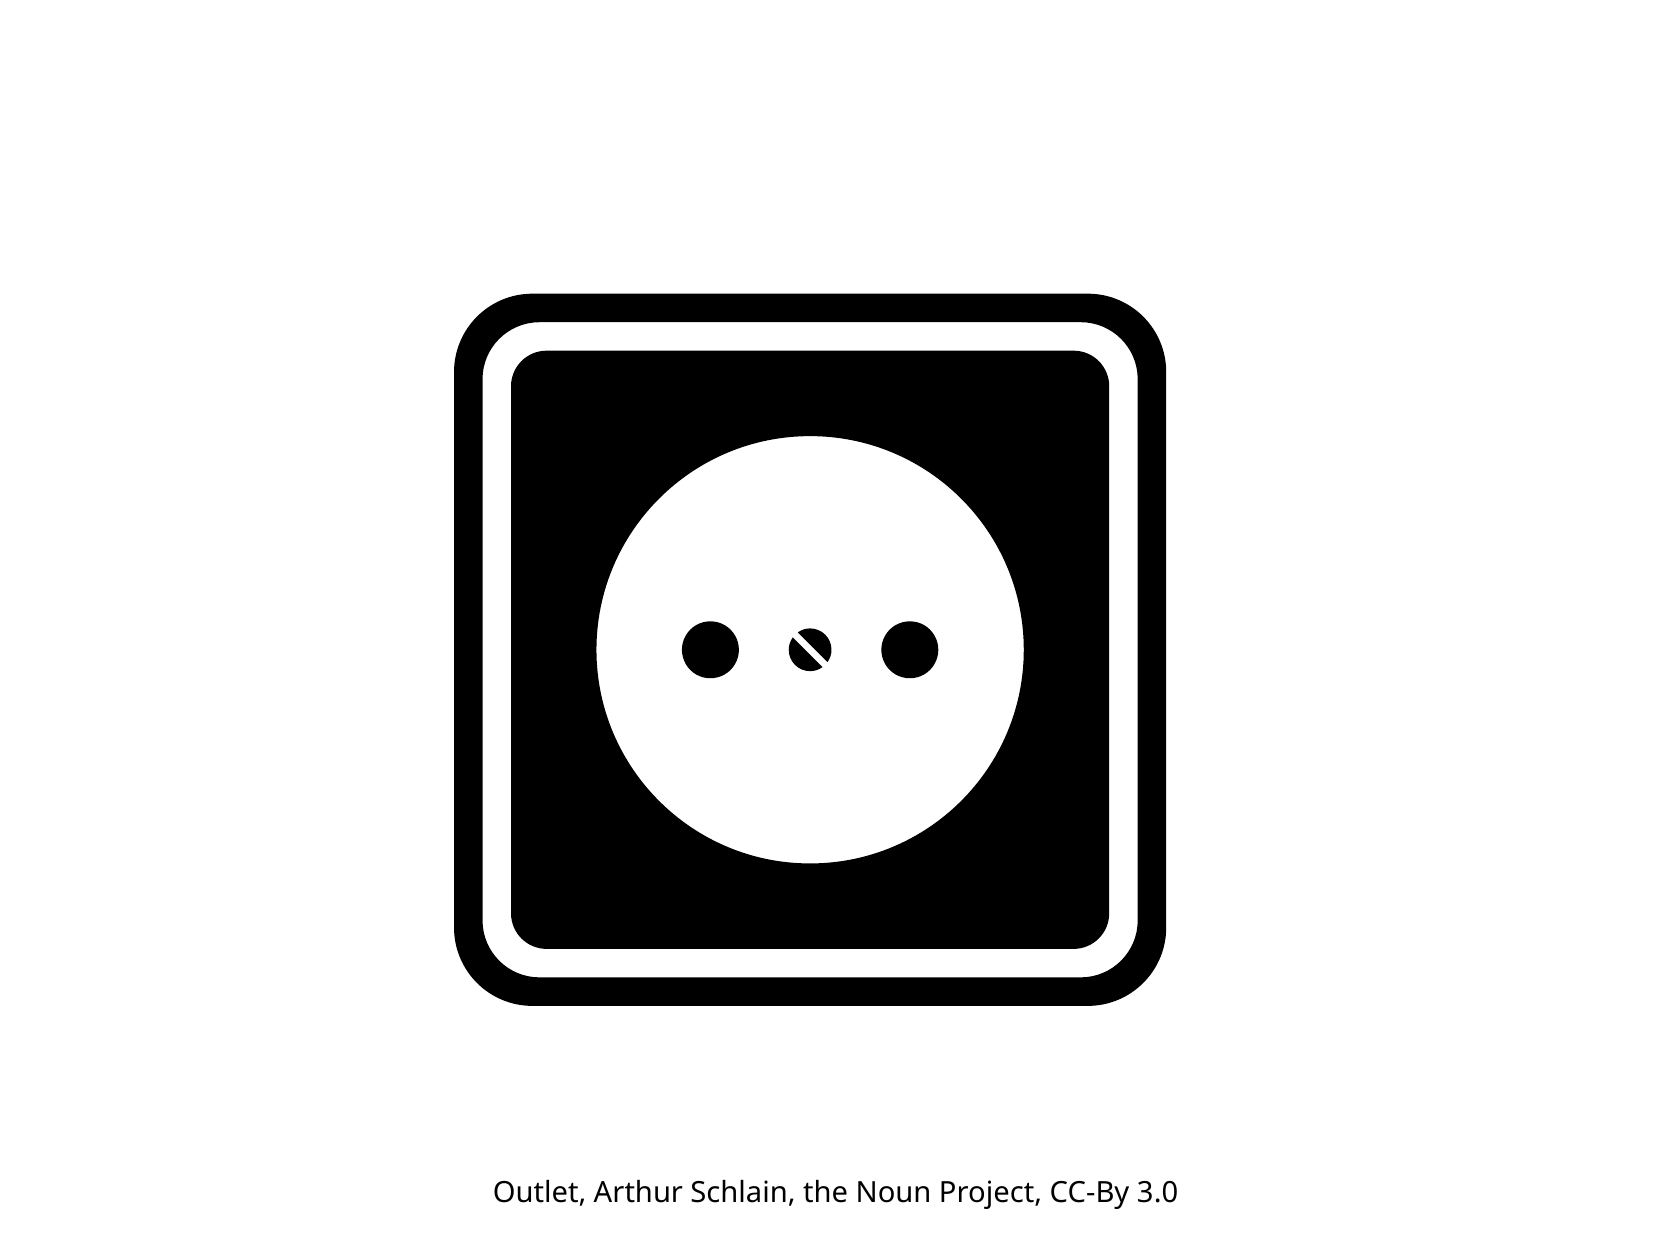

Outlet, Arthur Schlain, the Noun Project, CC-By 3.0